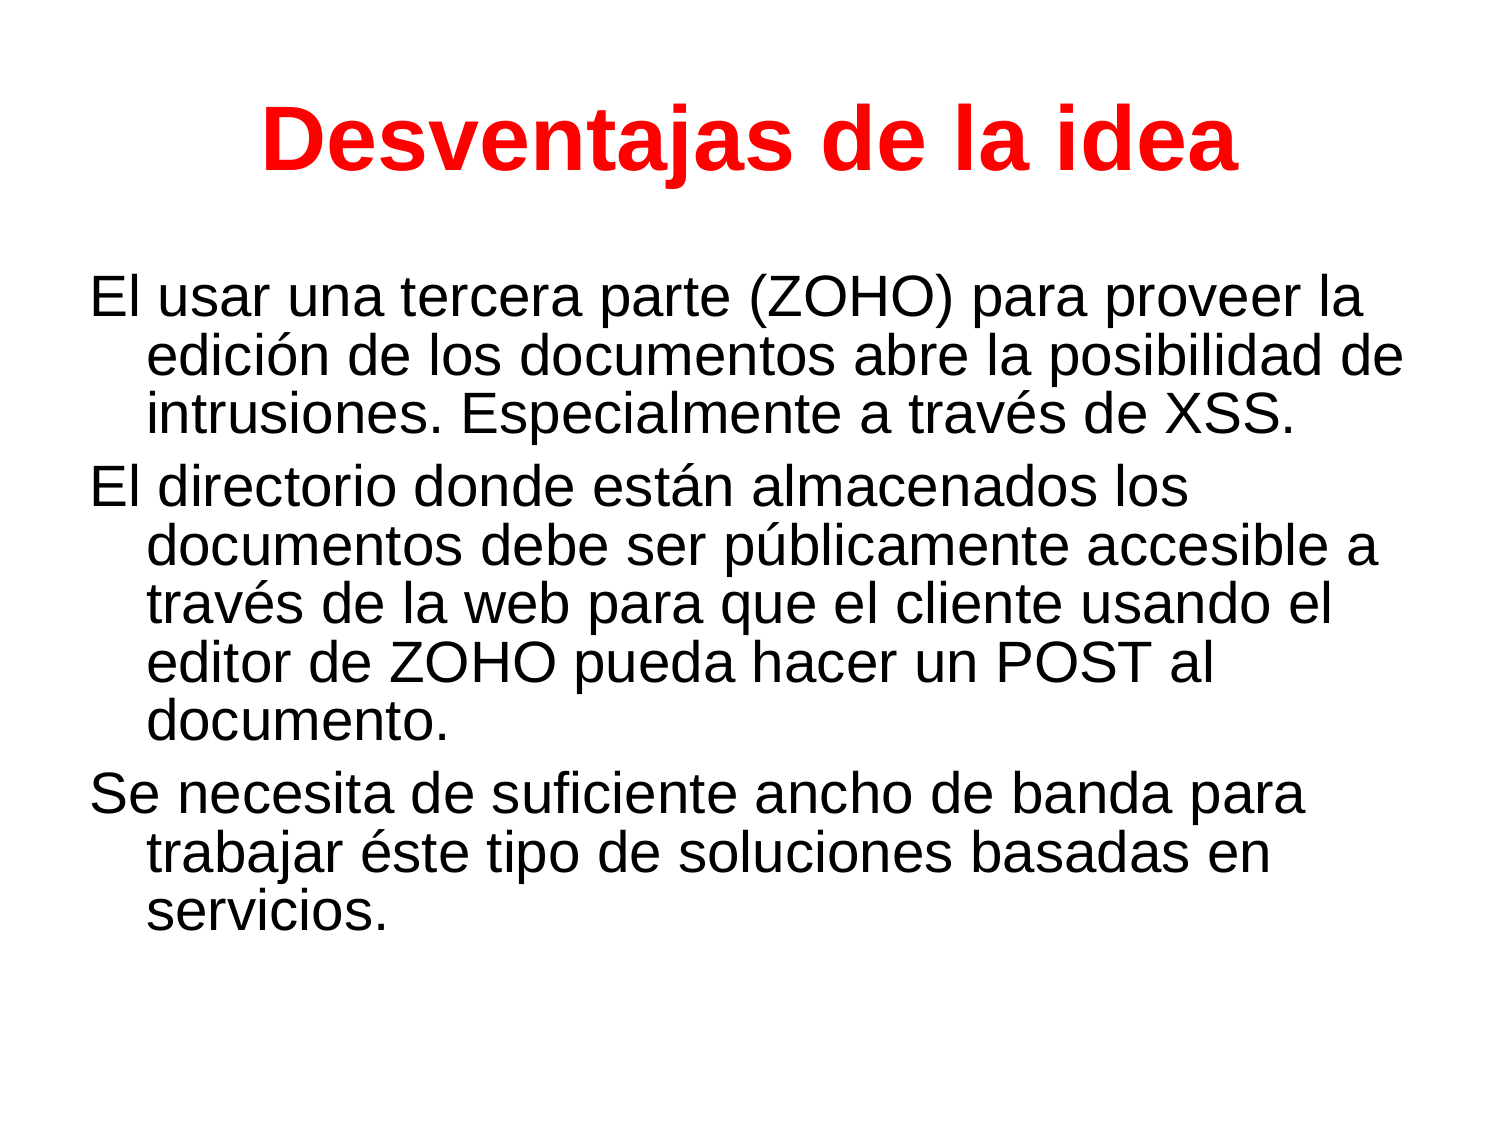

# Desventajas de la idea
El usar una tercera parte (ZOHO) para proveer la edición de los documentos abre la posibilidad de intrusiones. Especialmente a través de XSS.
El directorio donde están almacenados los documentos debe ser públicamente accesible a través de la web para que el cliente usando el editor de ZOHO pueda hacer un POST al documento.
Se necesita de suficiente ancho de banda para trabajar éste tipo de soluciones basadas en servicios.